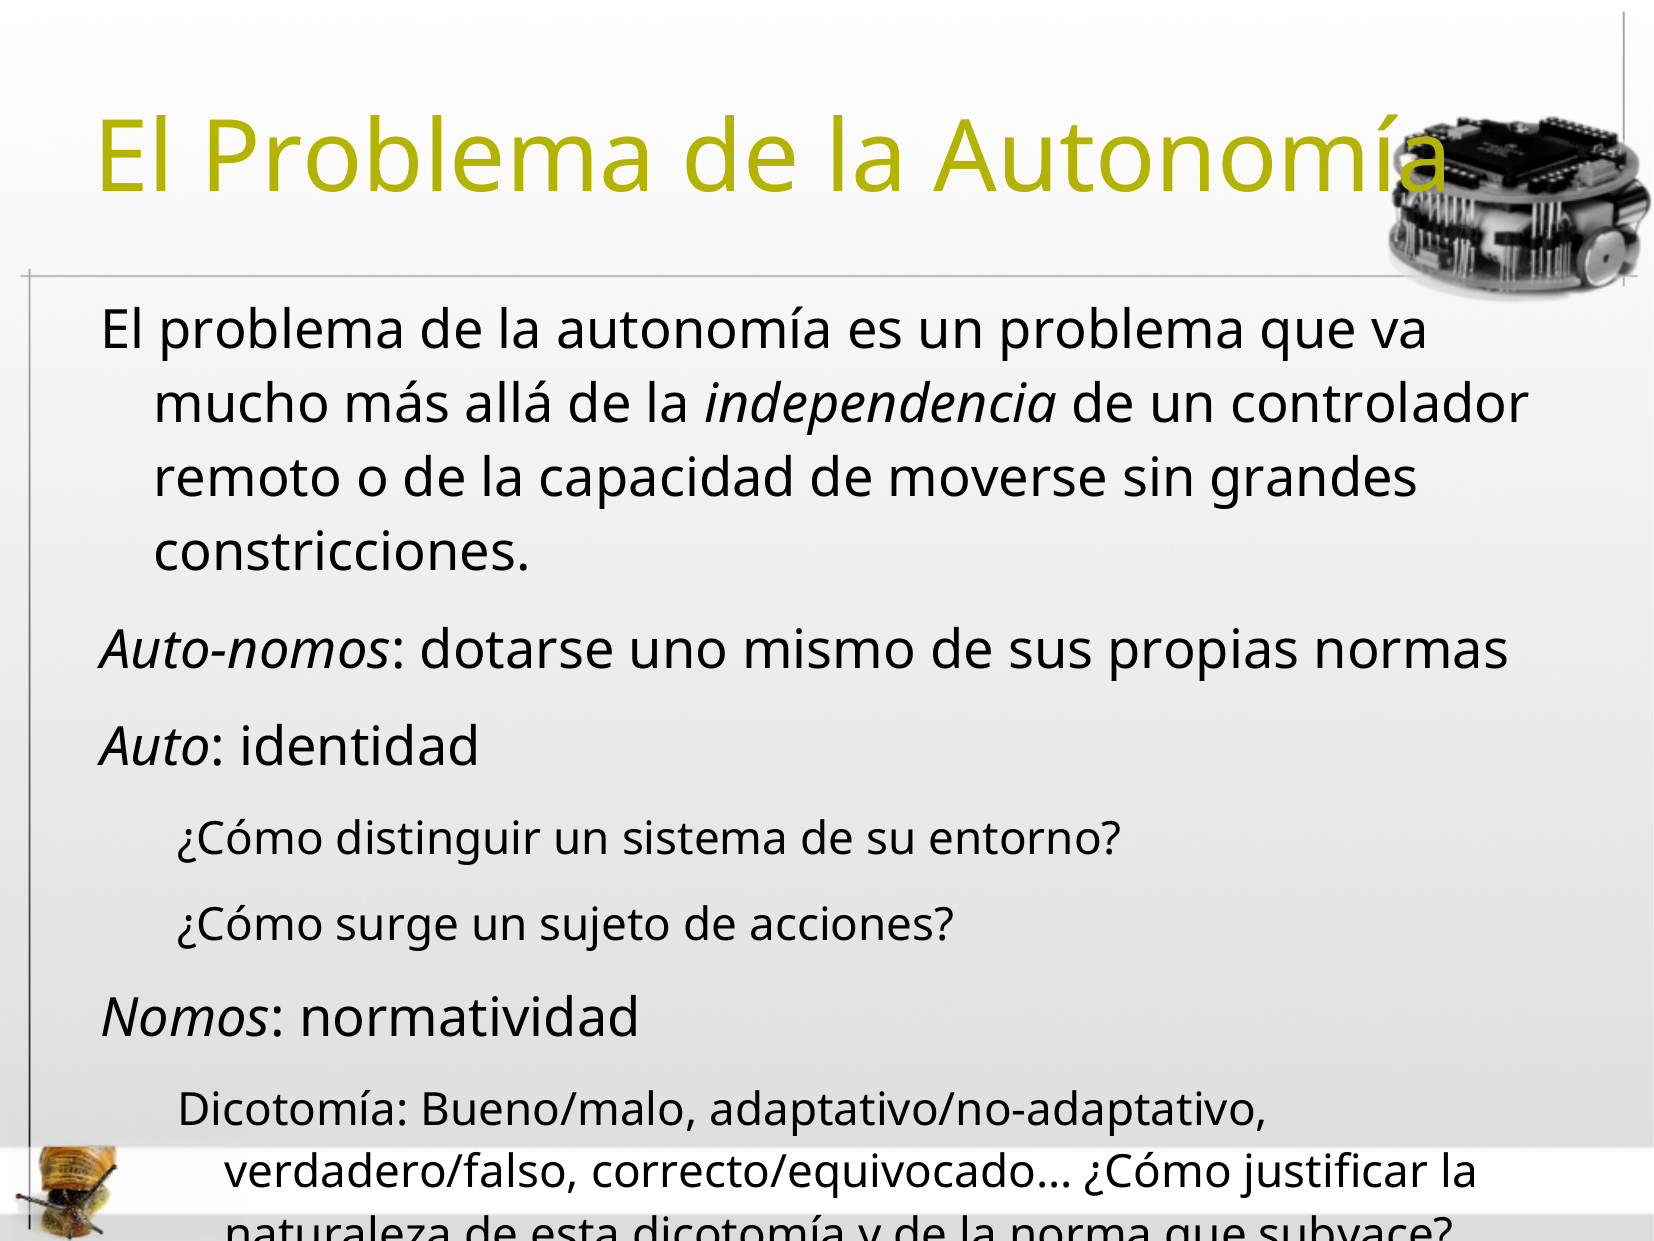

# El Problema de la Autonomía
El problema de la autonomía es un problema que va mucho más allá de la independencia de un controlador remoto o de la capacidad de moverse sin grandes constricciones.
Auto-nomos: dotarse uno mismo de sus propias normas
Auto: identidad
¿Cómo distinguir un sistema de su entorno?
¿Cómo surge un sujeto de acciones?
Nomos: normatividad
Dicotomía: Bueno/malo, adaptativo/no-adaptativo, verdadero/falso, correcto/equivocado... ¿Cómo justificar la naturaleza de esta dicotomía y de la norma que subyace?